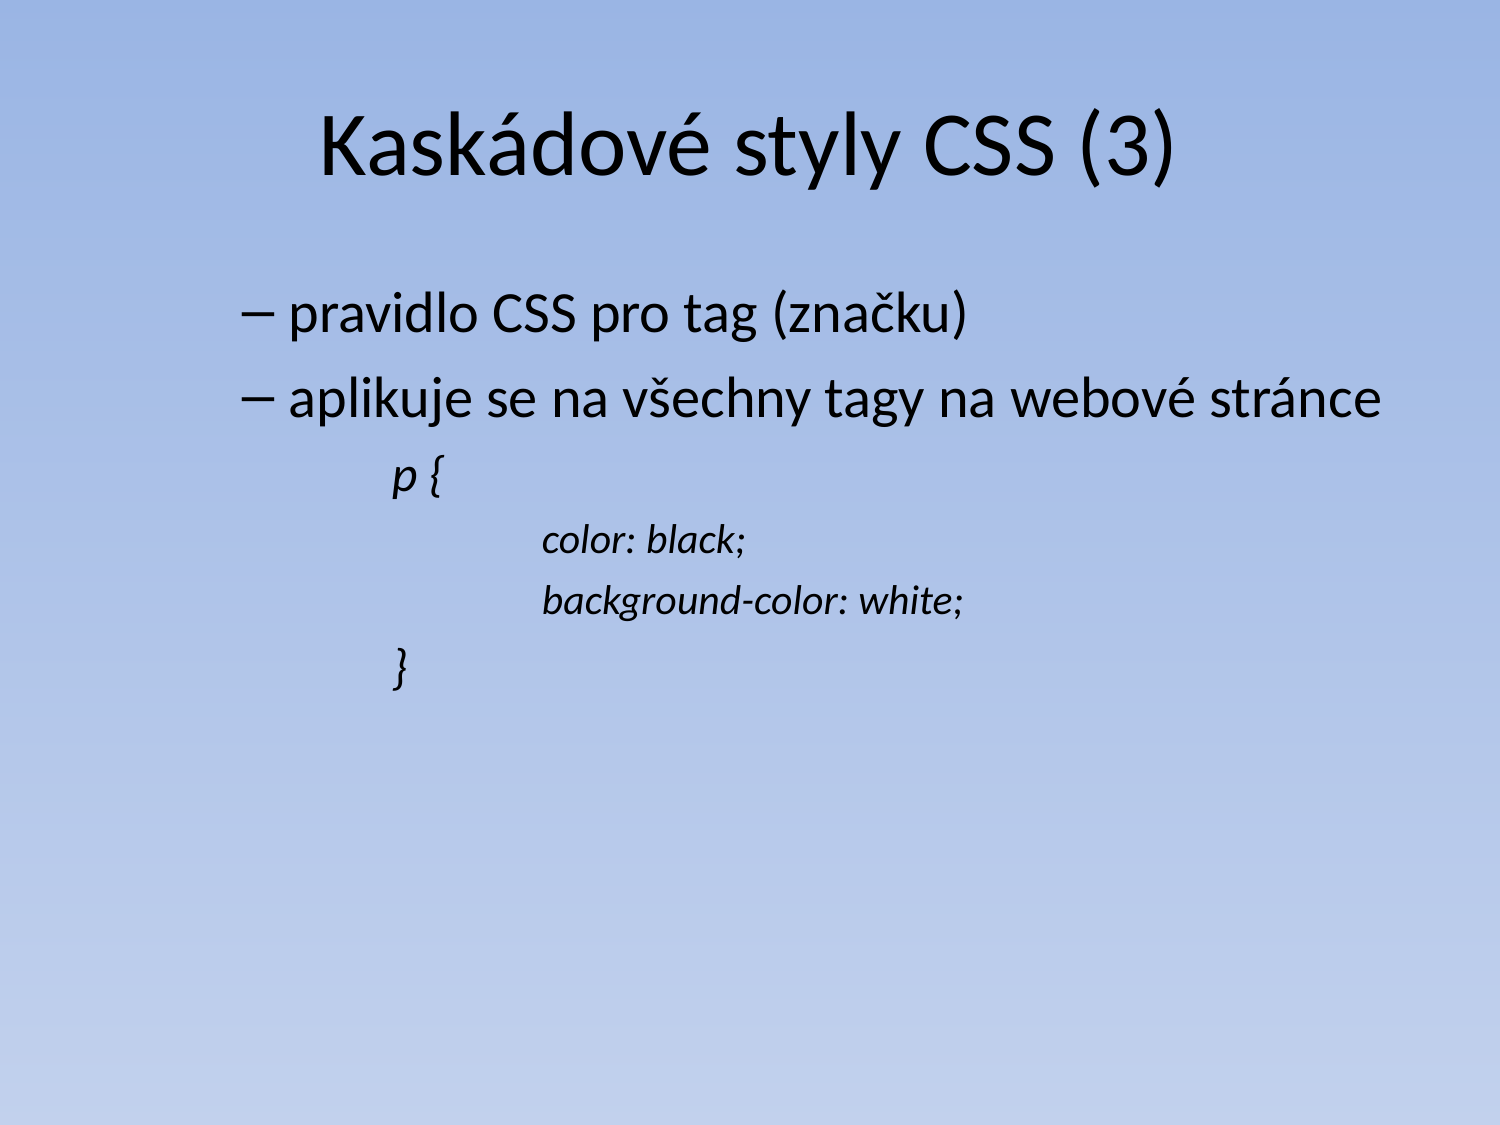

# Kaskádové styly CSS (3)
pravidlo CSS pro tag (značku)
aplikuje se na všechny tagy na webové stránce
p {
color: black;
background-color: white;
}